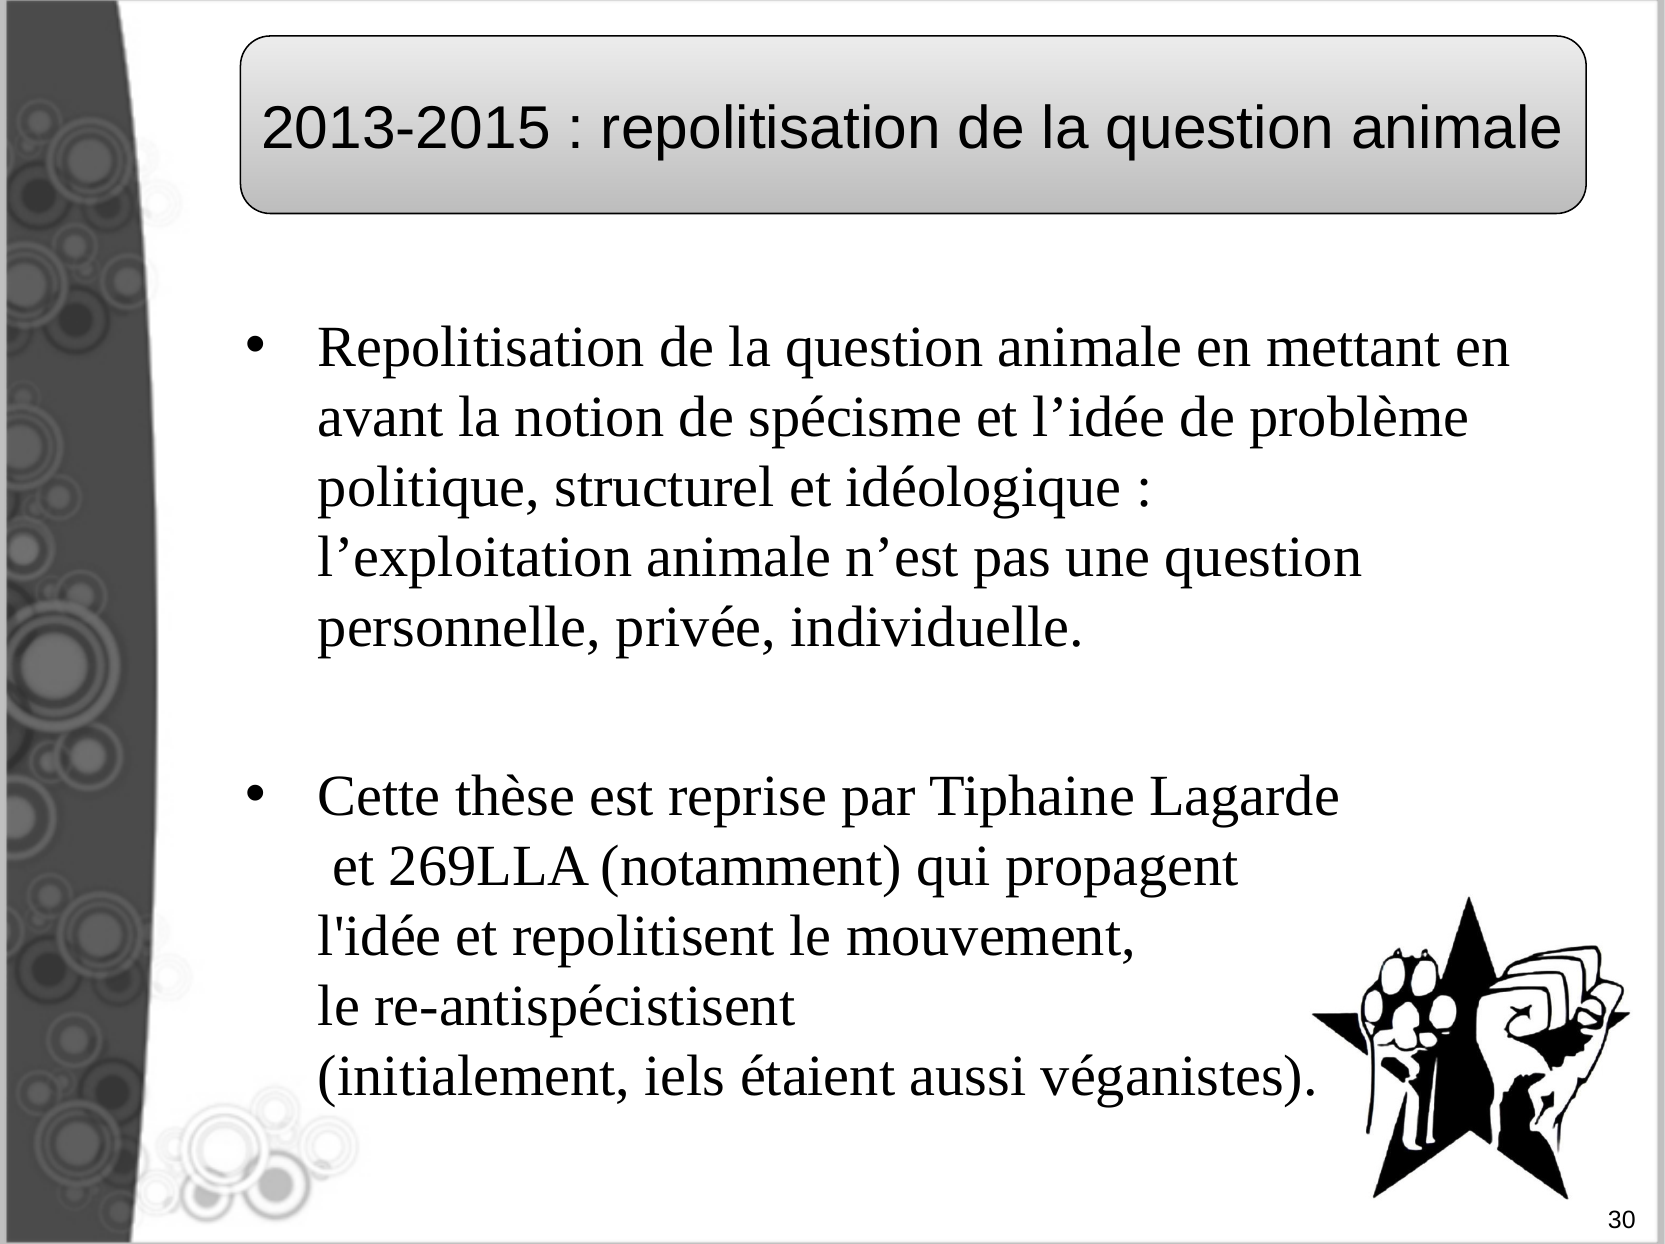

2013-2015 : repolitisation de la question animale
Repolitisation de la question animale en mettant en avant la notion de spécisme et l’idée de problème politique, structurel et idéologique :
l’exploitation animale n’est pas une question personnelle, privée, individuelle.
Cette thèse est reprise par Tiphaine Lagarde
 et 269LLA (notamment) qui propagent
l'idée et repolitisent le mouvement,
le re-antispécistisent
(initialement, iels étaient aussi véganistes).
30